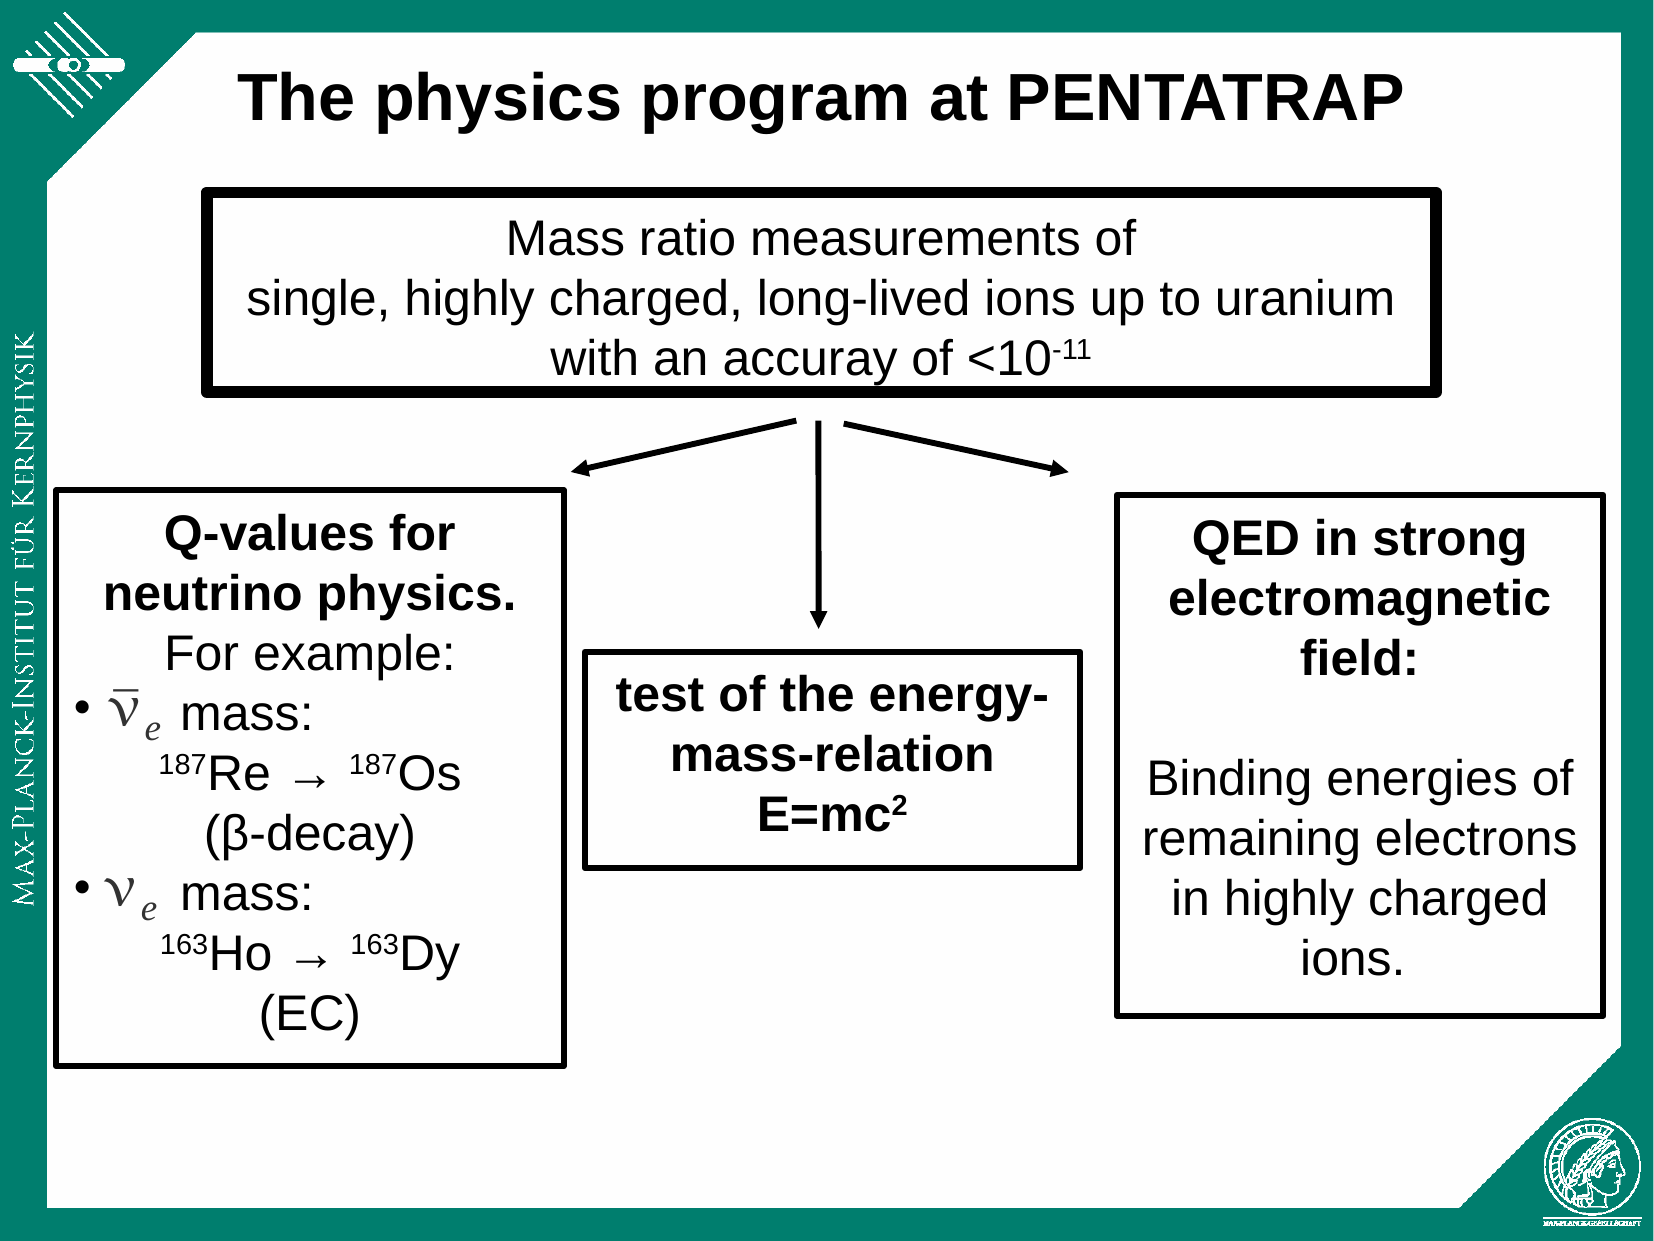

The physics program at PENTATRAP
Mass ratio measurements of
single, highly charged, long-lived ions up to uranium
with an accuray of <10-11
Q-values for neutrino physics. For example:
 mass:
187Re → 187Os
(β-decay)
 mass:
163Ho → 163Dy
(EC)
QED in strong electromagnetic field:
Binding energies of remaining electrons in highly charged ions.
test of the energy-mass-relation
E=mc2